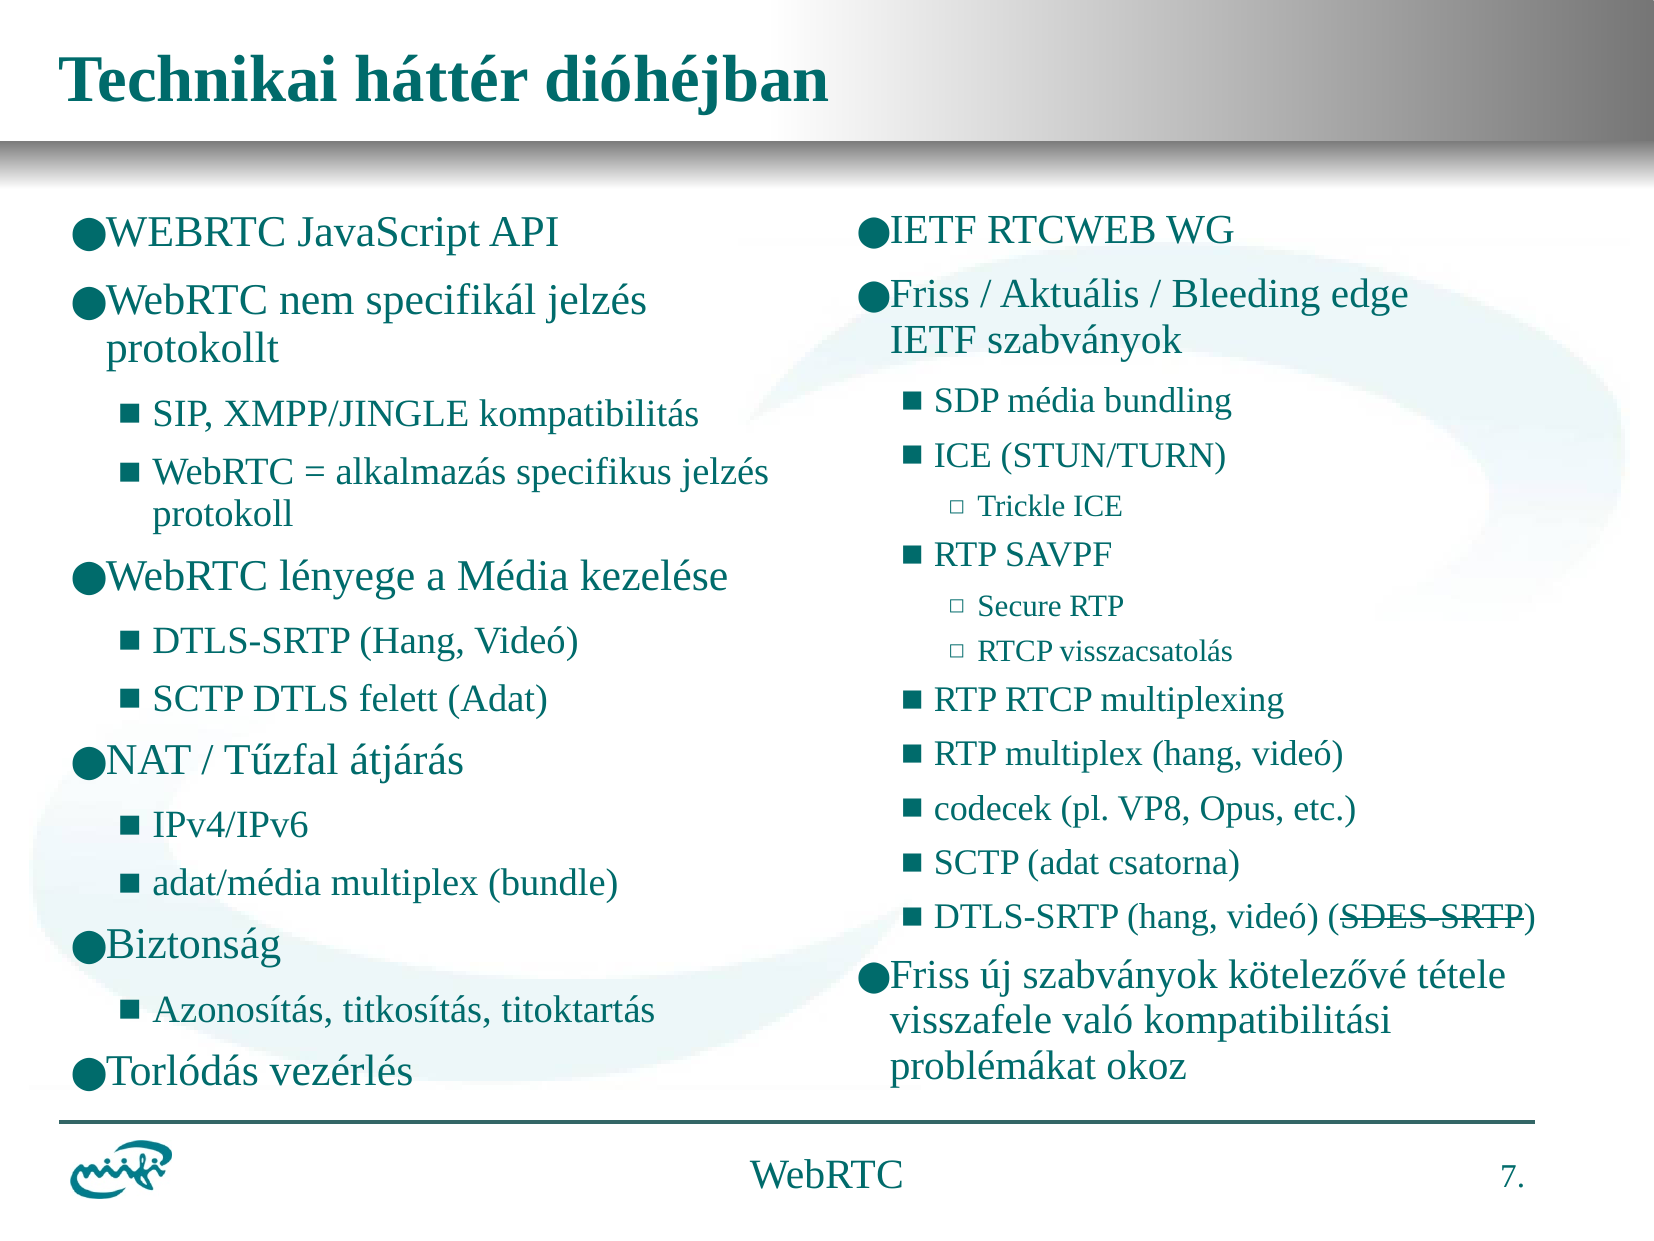

# Technikai háttér dióhéjban
WEBRTC JavaScript API
WebRTC nem specifikál jelzés protokollt
SIP, XMPP/JINGLE kompatibilitás
WebRTC = alkalmazás specifikus jelzés protokoll
WebRTC lényege a Média kezelése
DTLS-SRTP (Hang, Videó)
SCTP DTLS felett (Adat)
NAT / Tűzfal átjárás
IPv4/IPv6
adat/média multiplex (bundle)
Biztonság
Azonosítás, titkosítás, titoktartás
Torlódás vezérlés
IETF RTCWEB WG
Friss / Aktuális / Bleeding edge
IETF szabványok
SDP média bundling
ICE (STUN/TURN)
Trickle ICE
RTP SAVPF
Secure RTP
RTCP visszacsatolás
RTP RTCP multiplexing
RTP multiplex (hang, videó)
codecek (pl. VP8, Opus, etc.)
SCTP (adat csatorna)
DTLS-SRTP (hang, videó) (SDES-SRTP)
Friss új szabványok kötelezővé tétele visszafele való kompatibilitási problémákat okoz
WebRTC
7